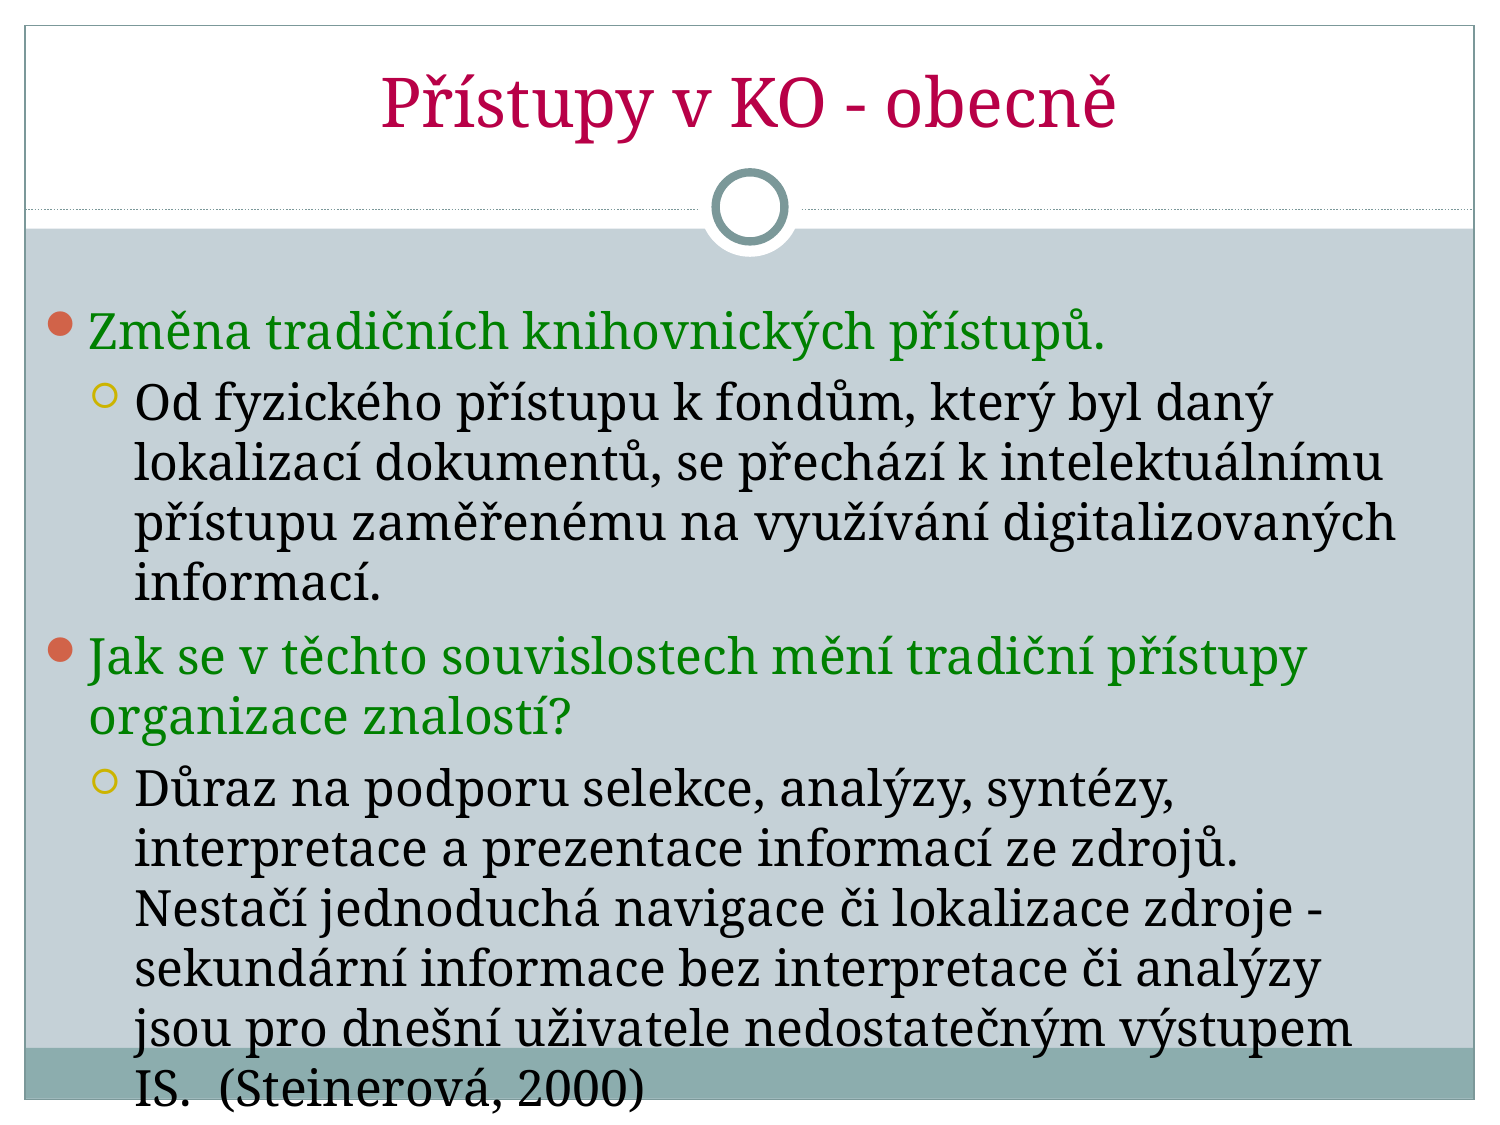

# Přístupy v KO - obecně
Změna tradičních knihovnických přístupů.
Od fyzického přístupu k fondům, který byl daný lokalizací dokumentů, se přechází k intelektuálnímu přístupu zaměřenému na využívání digitalizovaných informací.
Jak se v těchto souvislostech mění tradiční přístupy organizace znalostí?
Důraz na podporu selekce, analýzy, syntézy, interpretace a prezentace informací ze zdrojů. Nestačí jednoduchá navigace či lokalizace zdroje - sekundární informace bez interpretace či analýzy jsou pro dnešní uživatele nedostatečným výstupem IS. (Steinerová, 2000)